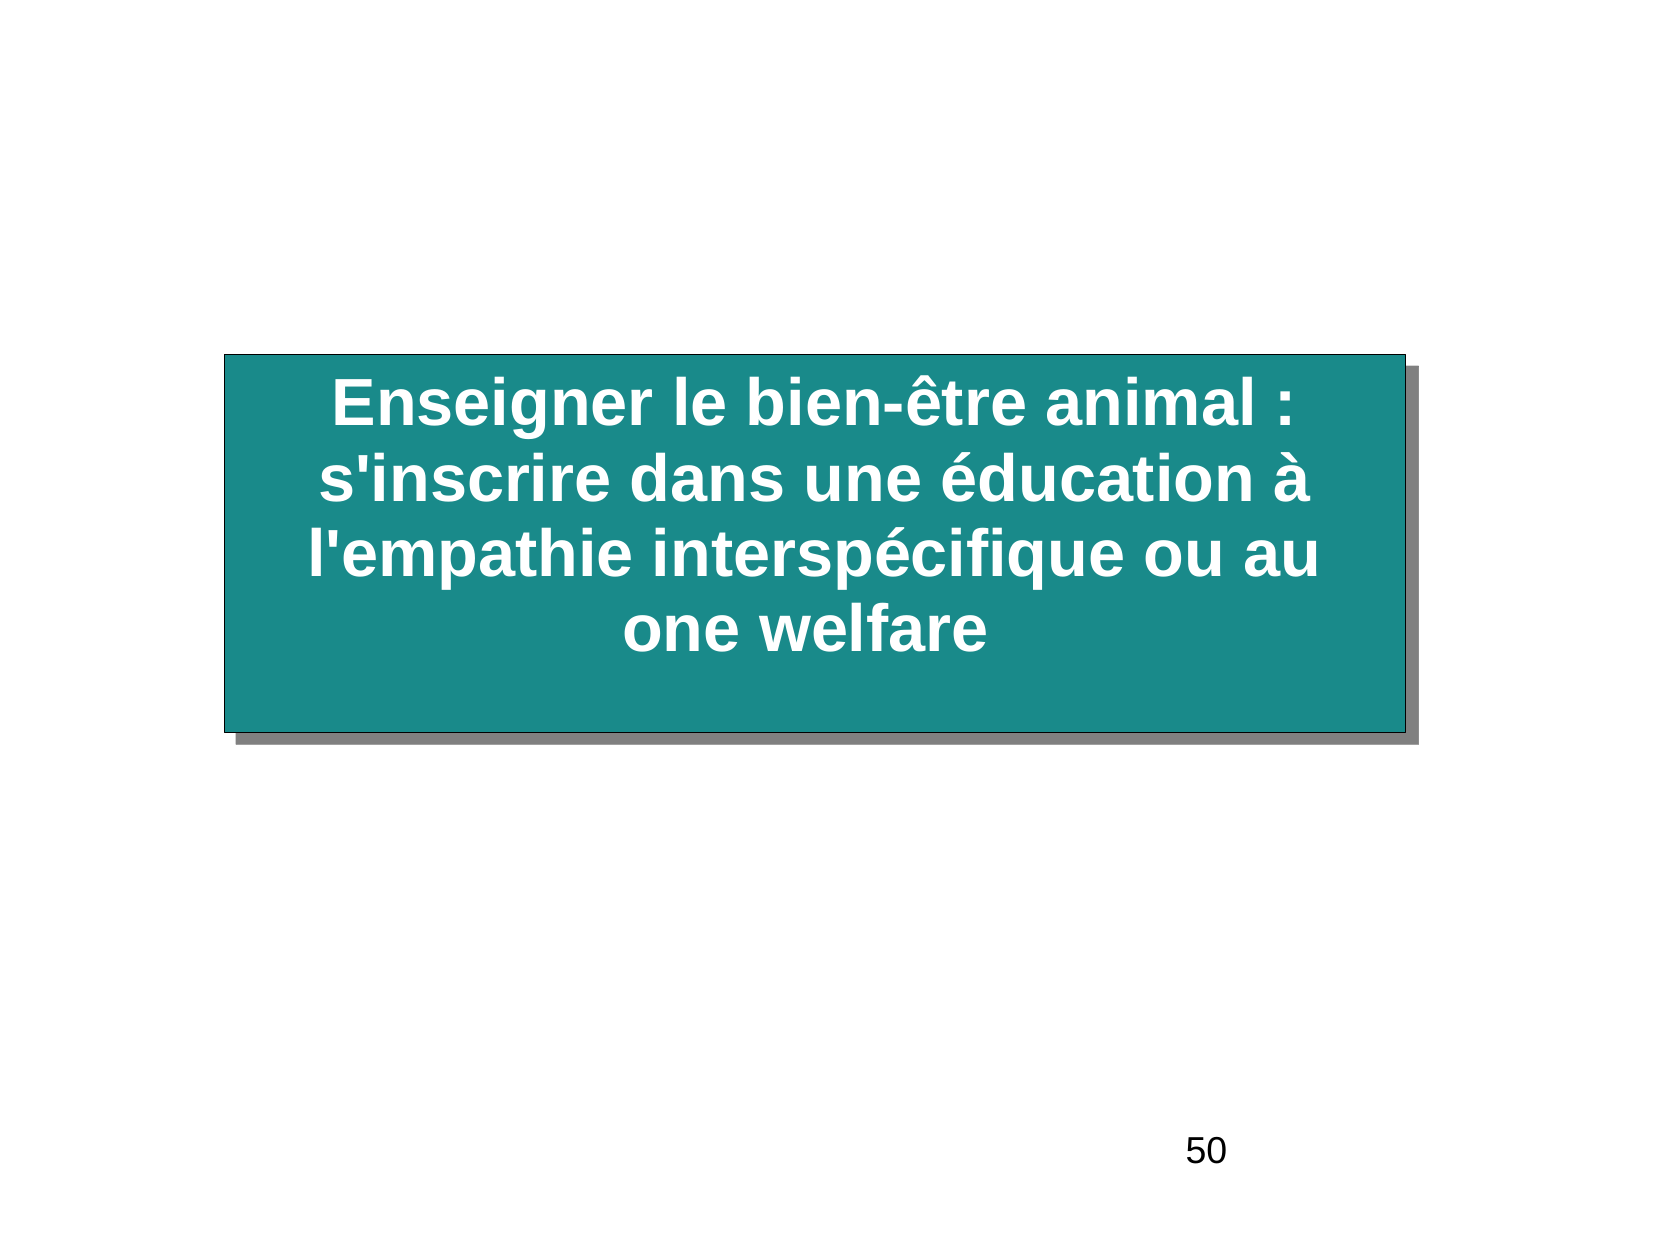

#
Enseigner le bien-être animal : s'inscrire dans une éducation à l'empathie interspécifique ou au one welfare
50